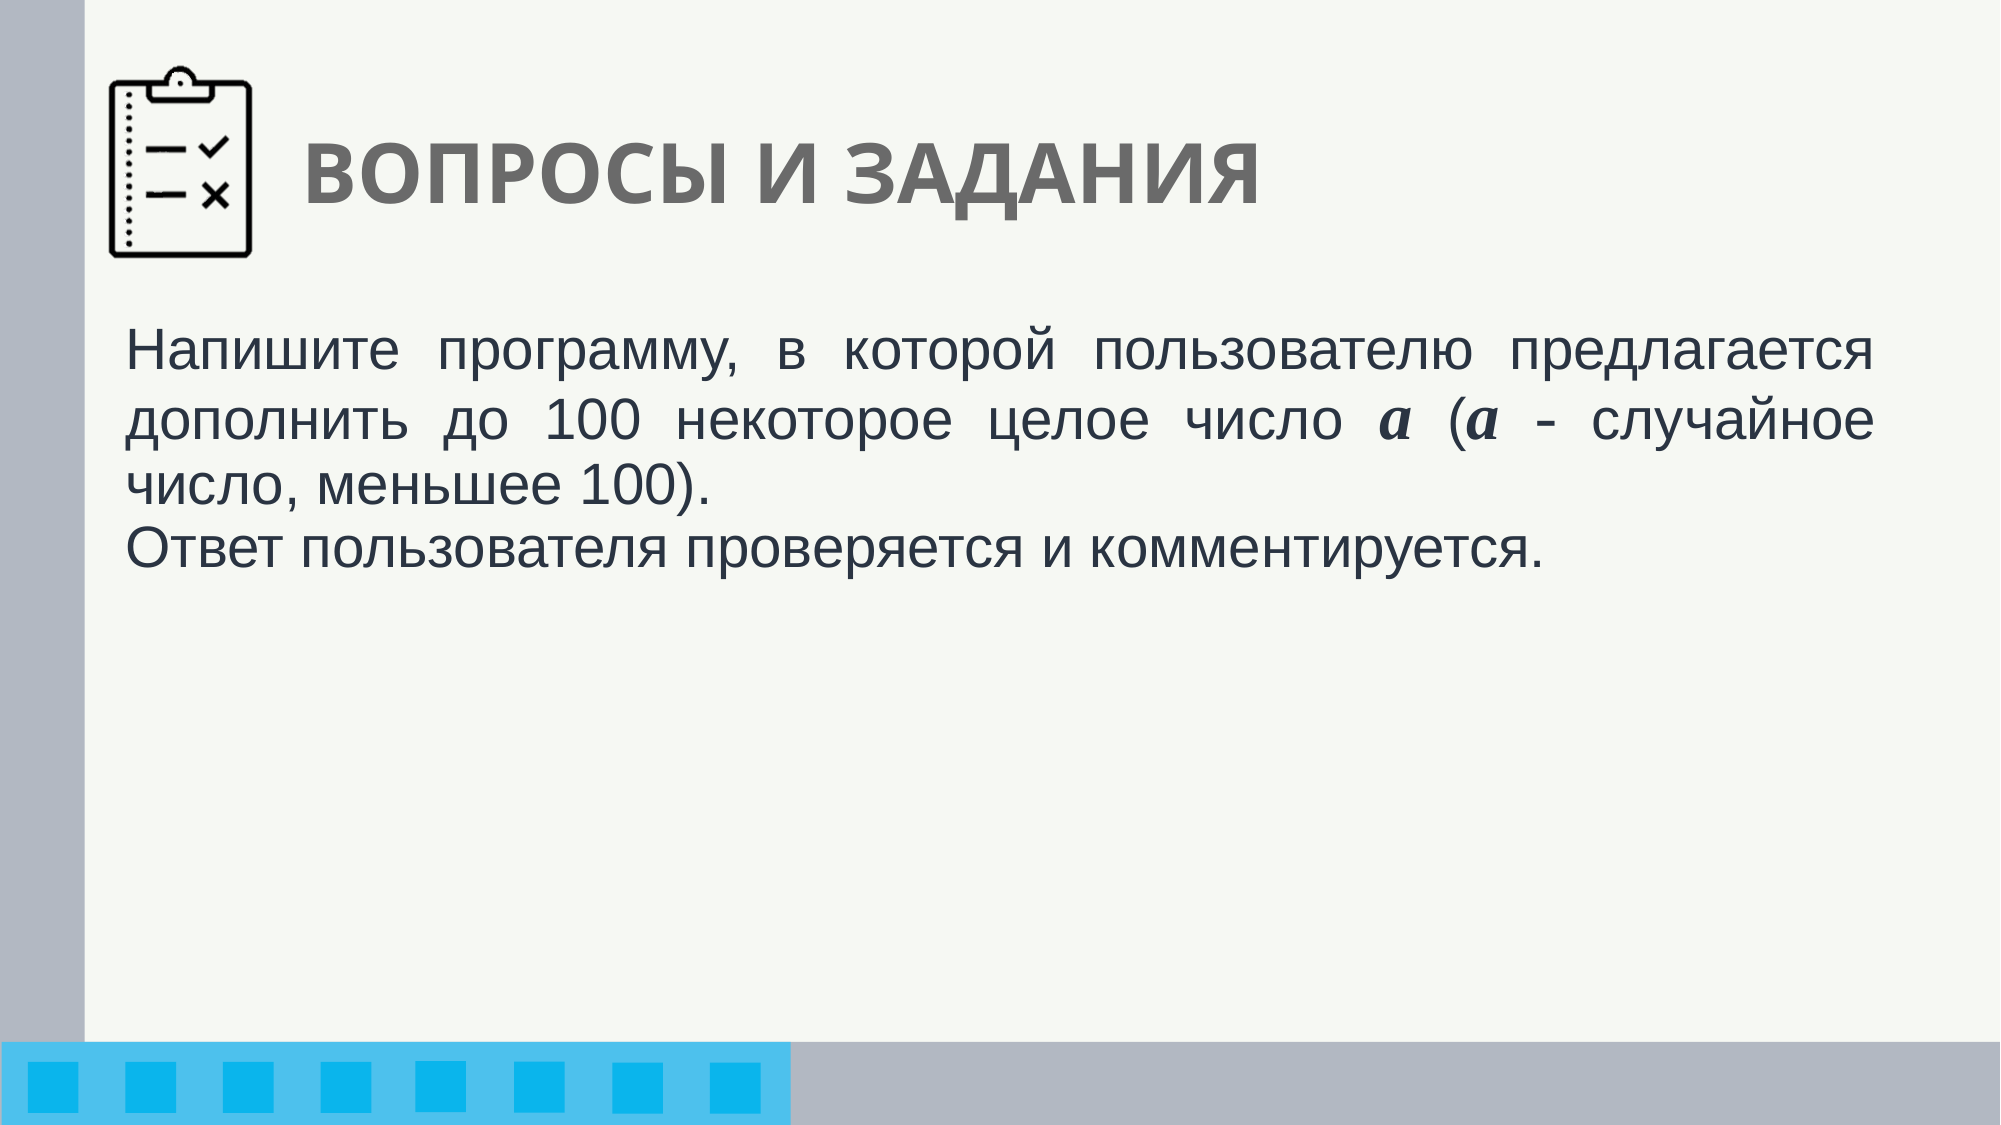

# ВОПРОСЫ И ЗАДАНИЯ
Напишите программу, в которой пользователю предлагается дополнить до 100 некоторое целое число а (а - случайное число, меньшее 100).
Ответ пользователя проверяется и комментируется.